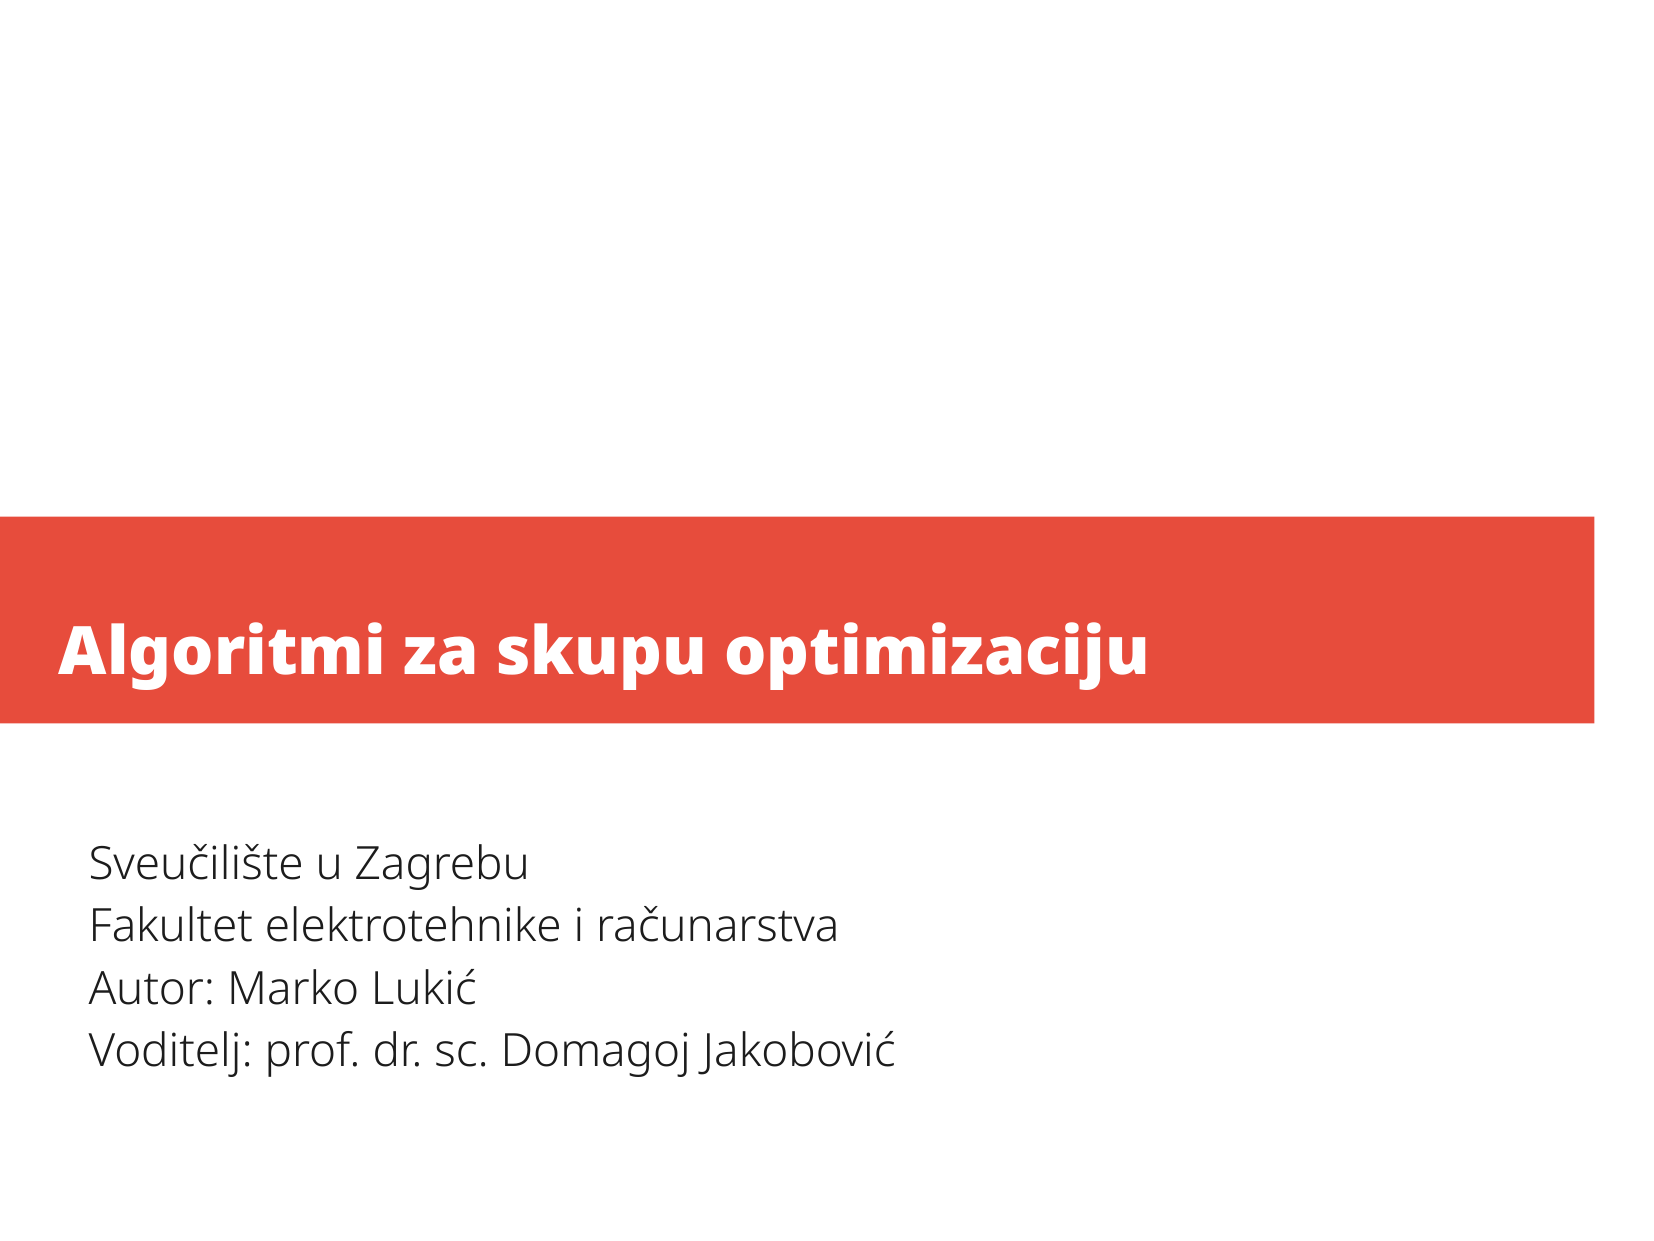

# Algoritmi za skupu optimizaciju
Sveučilište u Zagrebu
Fakultet elektrotehnike i računarstva
Autor: Marko Lukić
Voditelj: prof. dr. sc. Domagoj Jakobović